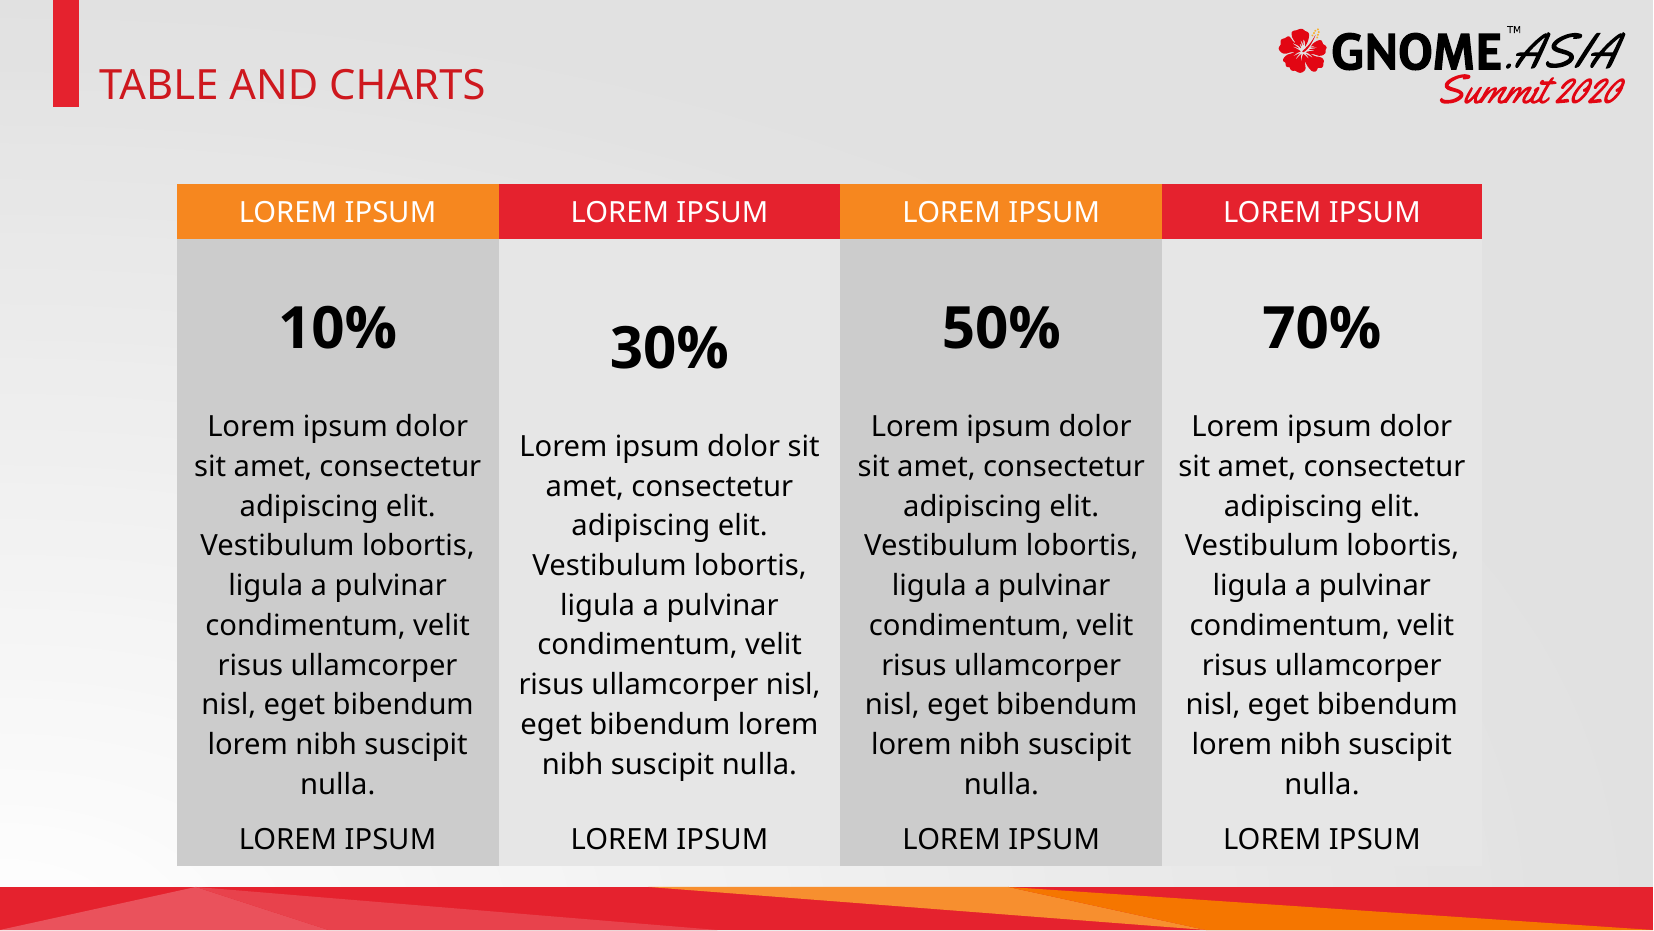

# TABLE AND CHARTS
| LOREM IPSUM | LOREM IPSUM | LOREM IPSUM | LOREM IPSUM |
| --- | --- | --- | --- |
| 10% Lorem ipsum dolor sit amet, consectetur adipiscing elit. Vestibulum lobortis, ligula a pulvinar condimentum, velit risus ullamcorper nisl, eget bibendum lorem nibh suscipit nulla. | 30% Lorem ipsum dolor sit amet, consectetur adipiscing elit. Vestibulum lobortis, ligula a pulvinar condimentum, velit risus ullamcorper nisl, eget bibendum lorem nibh suscipit nulla. | 50% Lorem ipsum dolor sit amet, consectetur adipiscing elit. Vestibulum lobortis, ligula a pulvinar condimentum, velit risus ullamcorper nisl, eget bibendum lorem nibh suscipit nulla. | 70% Lorem ipsum dolor sit amet, consectetur adipiscing elit. Vestibulum lobortis, ligula a pulvinar condimentum, velit risus ullamcorper nisl, eget bibendum lorem nibh suscipit nulla. |
| LOREM IPSUM | LOREM IPSUM | LOREM IPSUM | LOREM IPSUM |